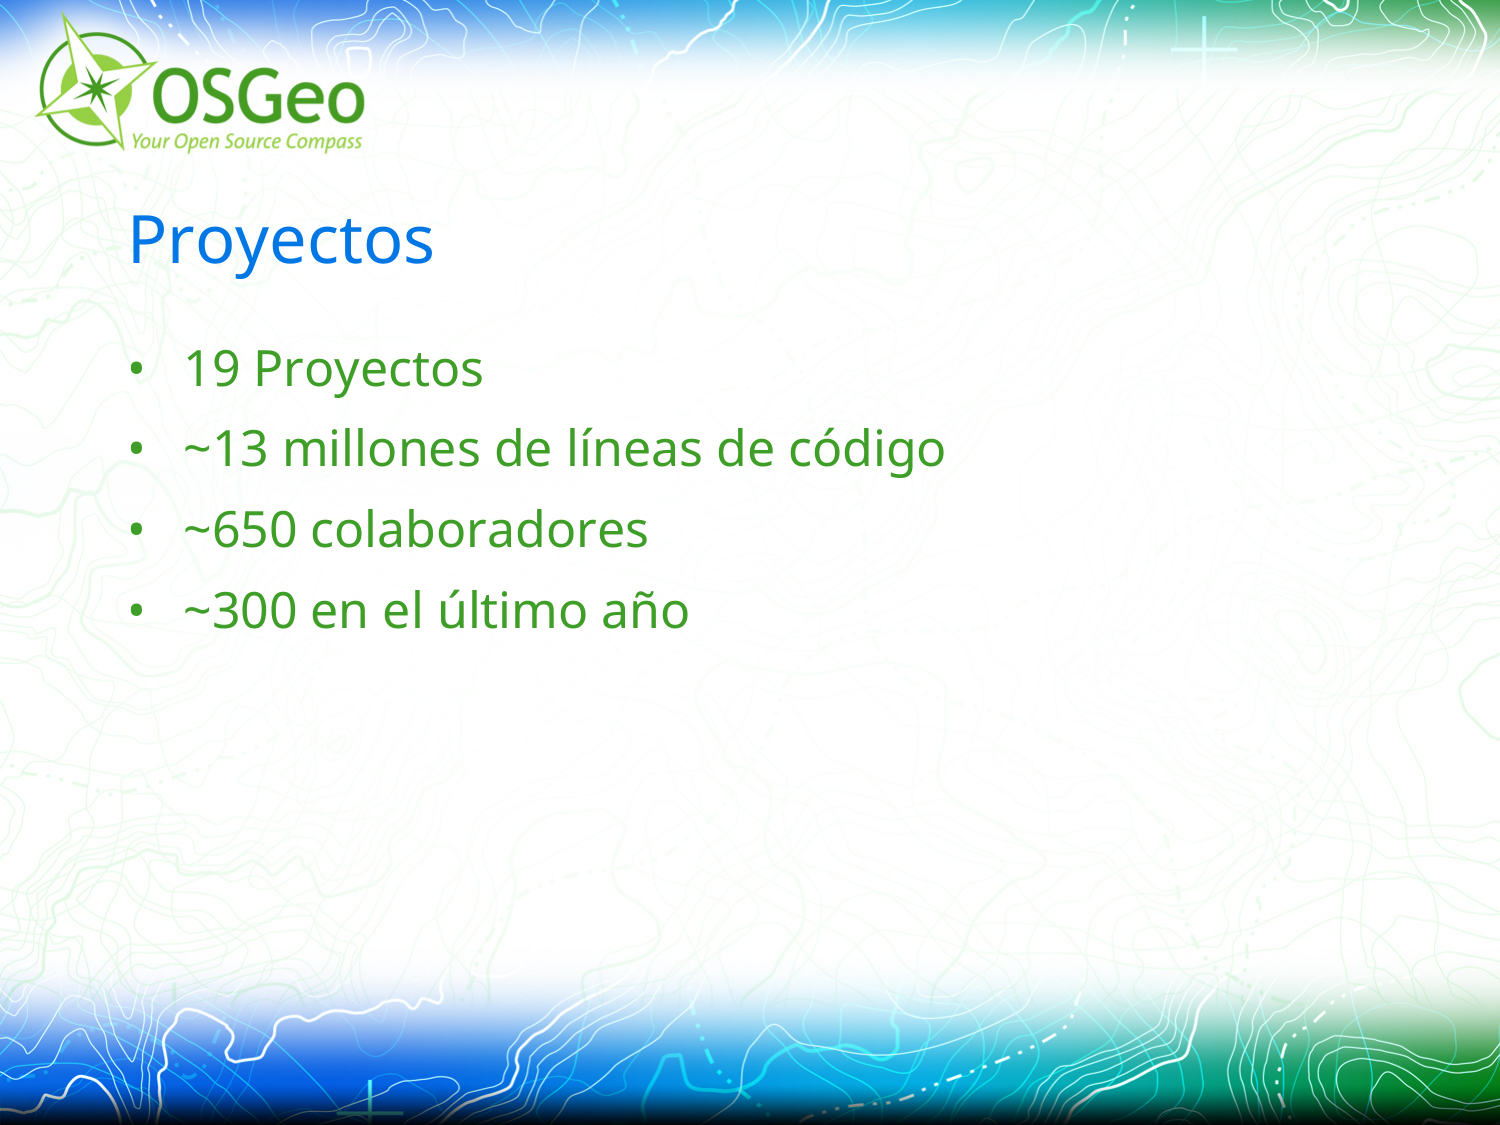

# Proyectos
19 Proyectos
~13 millones de líneas de código
~650 colaboradores
~300 en el último año